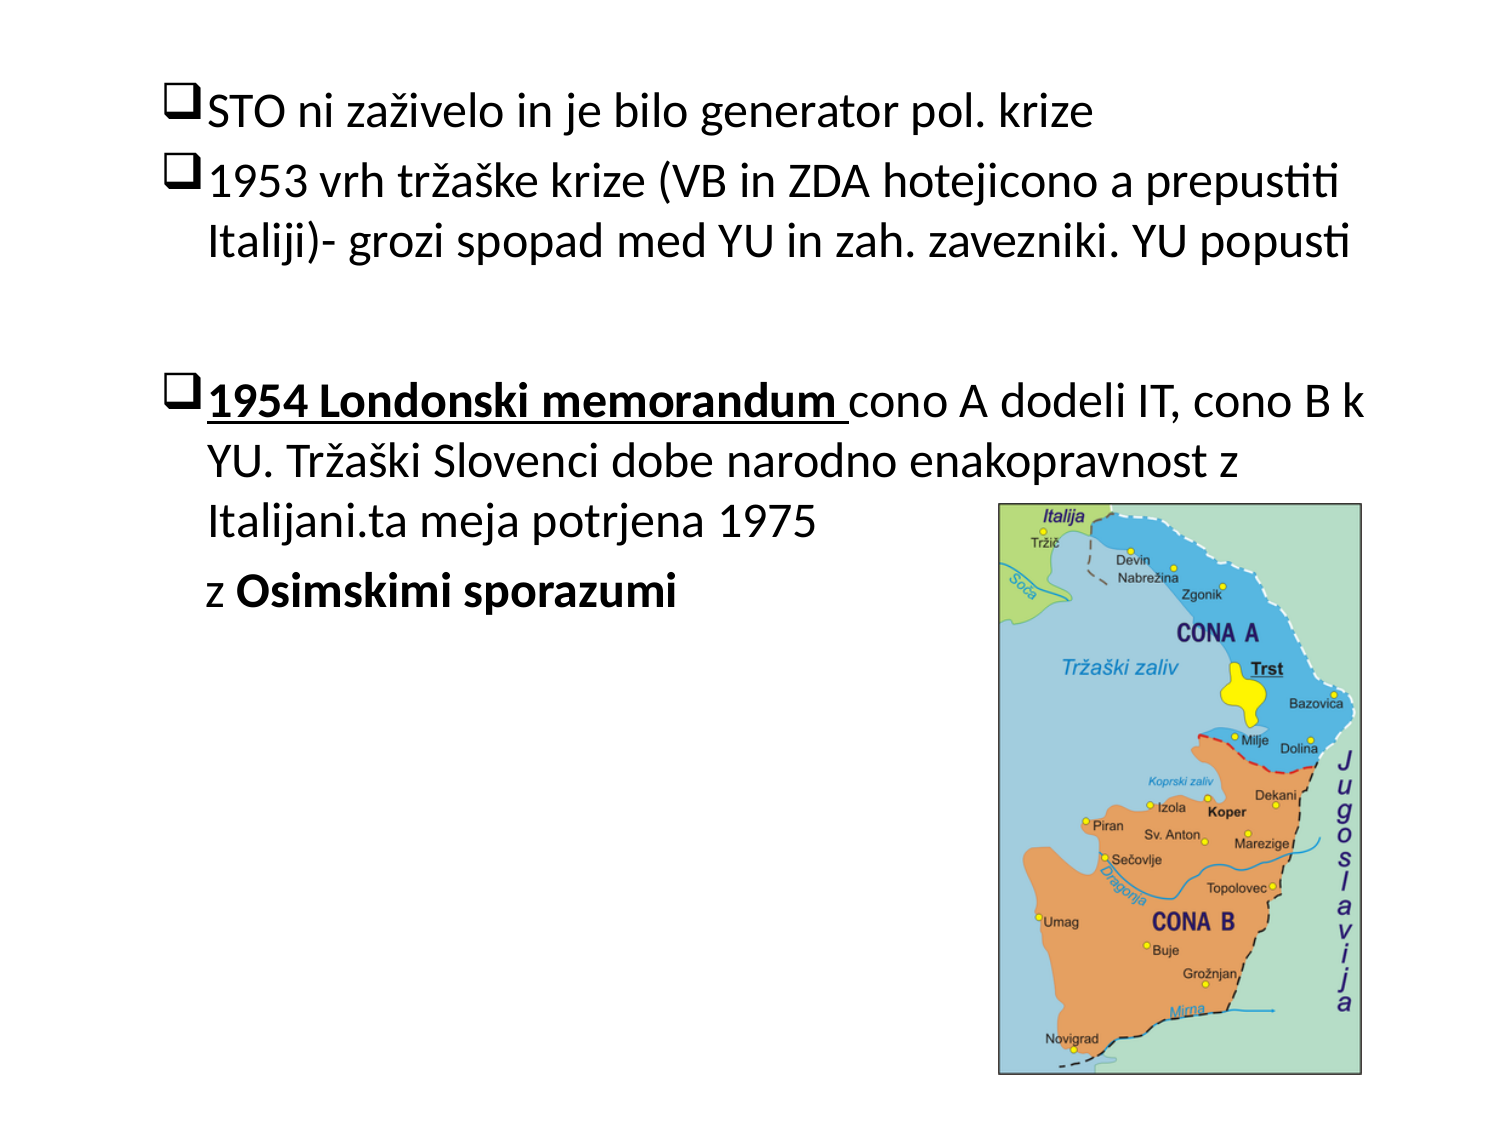

# STO ni zaživelo in je bilo generator pol. krize
1953 vrh tržaške krize (VB in ZDA hotejicono a prepustiti Italiji)- grozi spopad med YU in zah. zavezniki. YU popusti
1954 Londonski memorandum cono A dodeli IT, cono B k YU. Tržaški Slovenci dobe narodno enakopravnost z Italijani.ta meja potrjena 1975
 z Osimskimi sporazumi